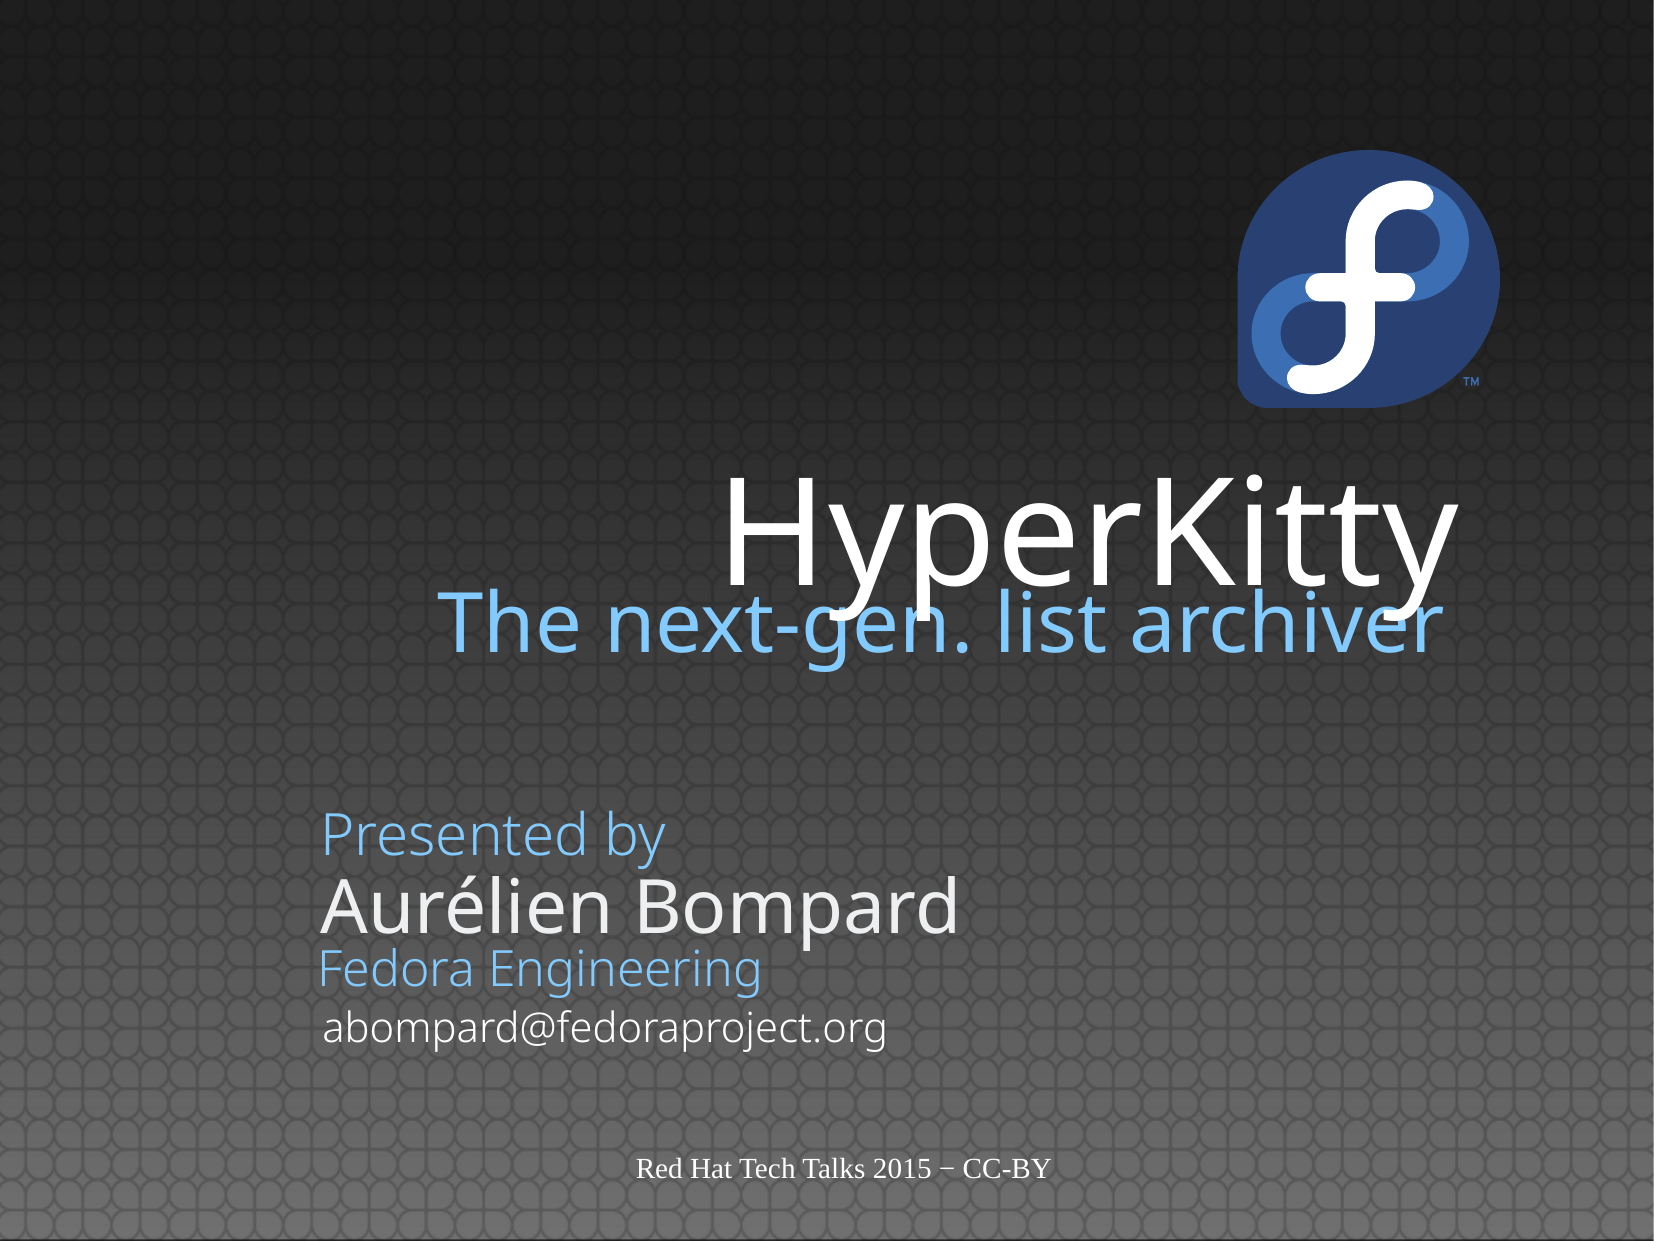

HyperKitty
# The next-gen. list archiver
Presented by
Aurélien Bompard
Fedora Engineering
abompard@fedoraproject.org
Red Hat Tech Talks 2015 − CC-BY